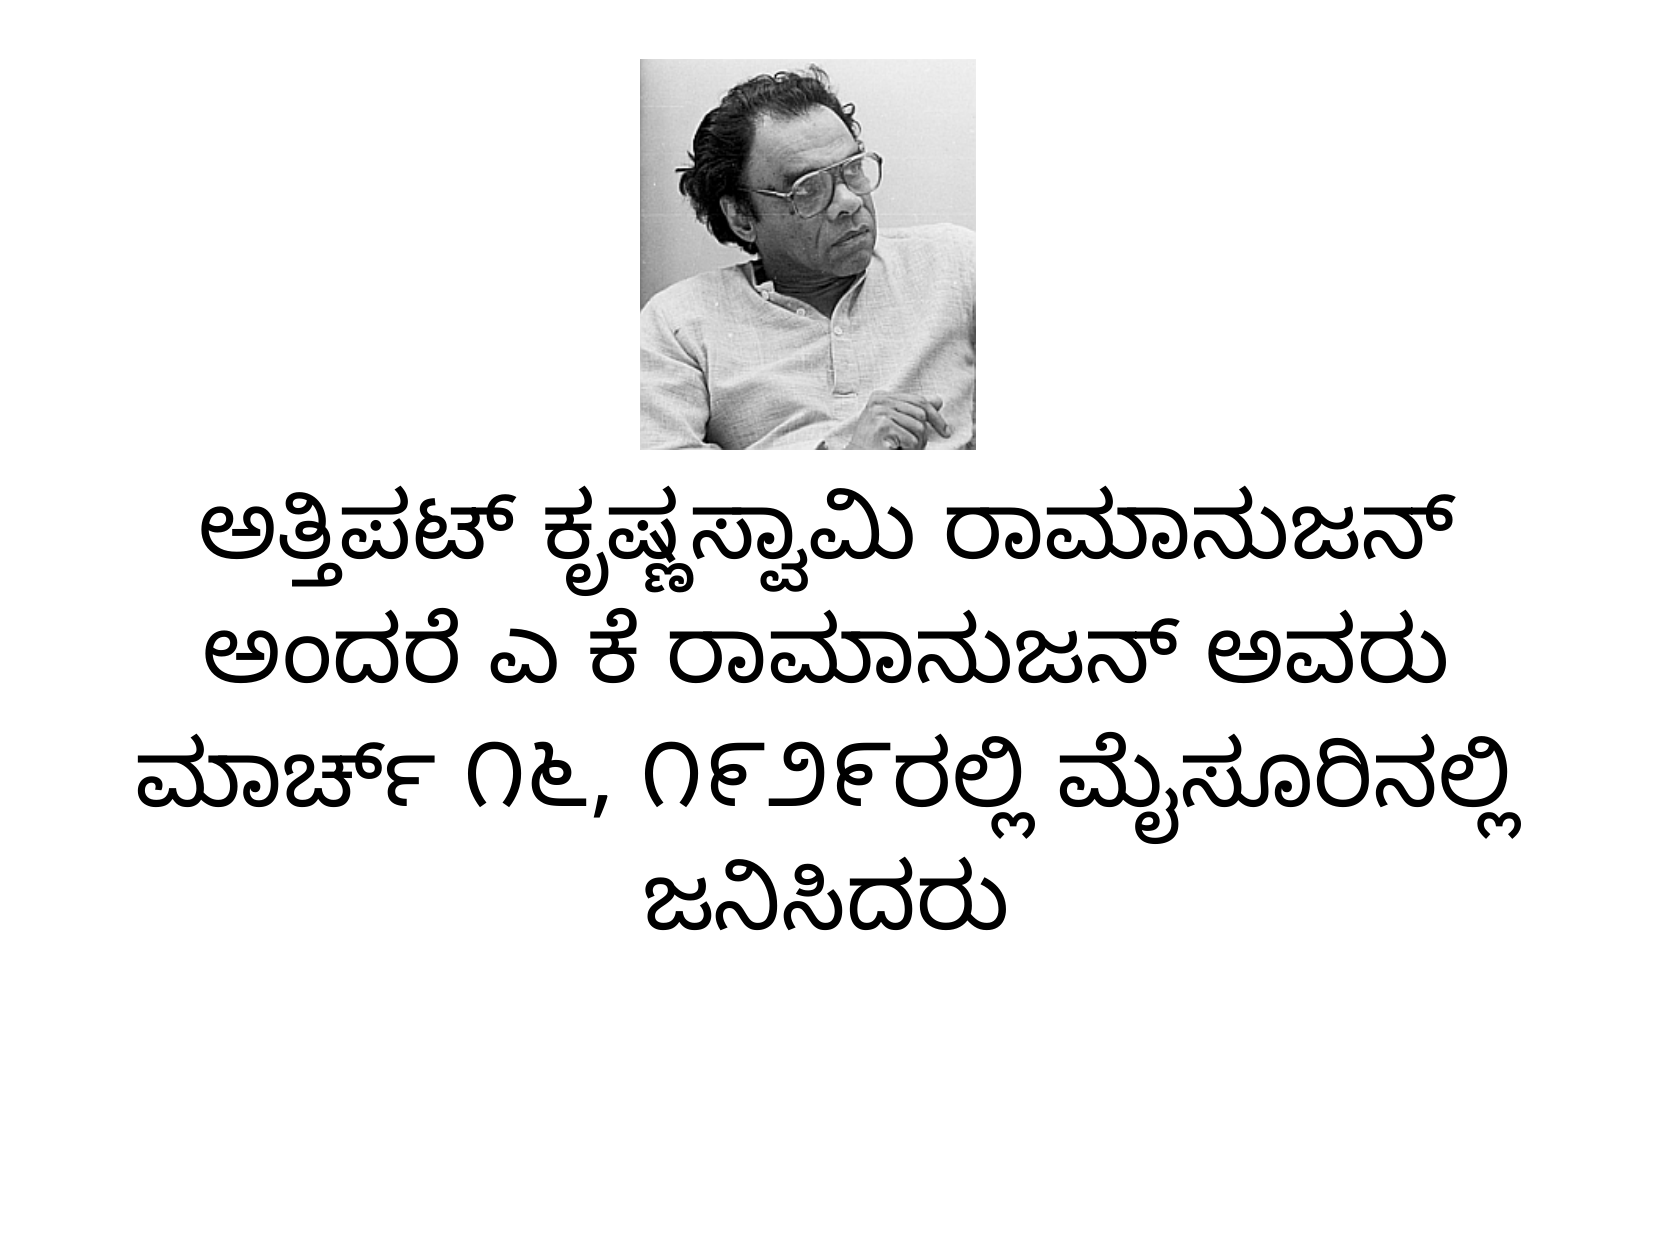

# ಅತ್ತಿಪಟ್ ಕೃಷ್ಣಸ್ವಾಮಿ ರಾಮಾನುಜನ್ ಅಂದರೆ ಎ ಕೆ ರಾಮಾನುಜನ್‌ ಅವರು ಮಾರ್ಚ್ ೧೬, ೧೯೨೯ರಲ್ಲಿ ಮೈಸೂರಿನಲ್ಲಿ ಜನಿಸಿದರು